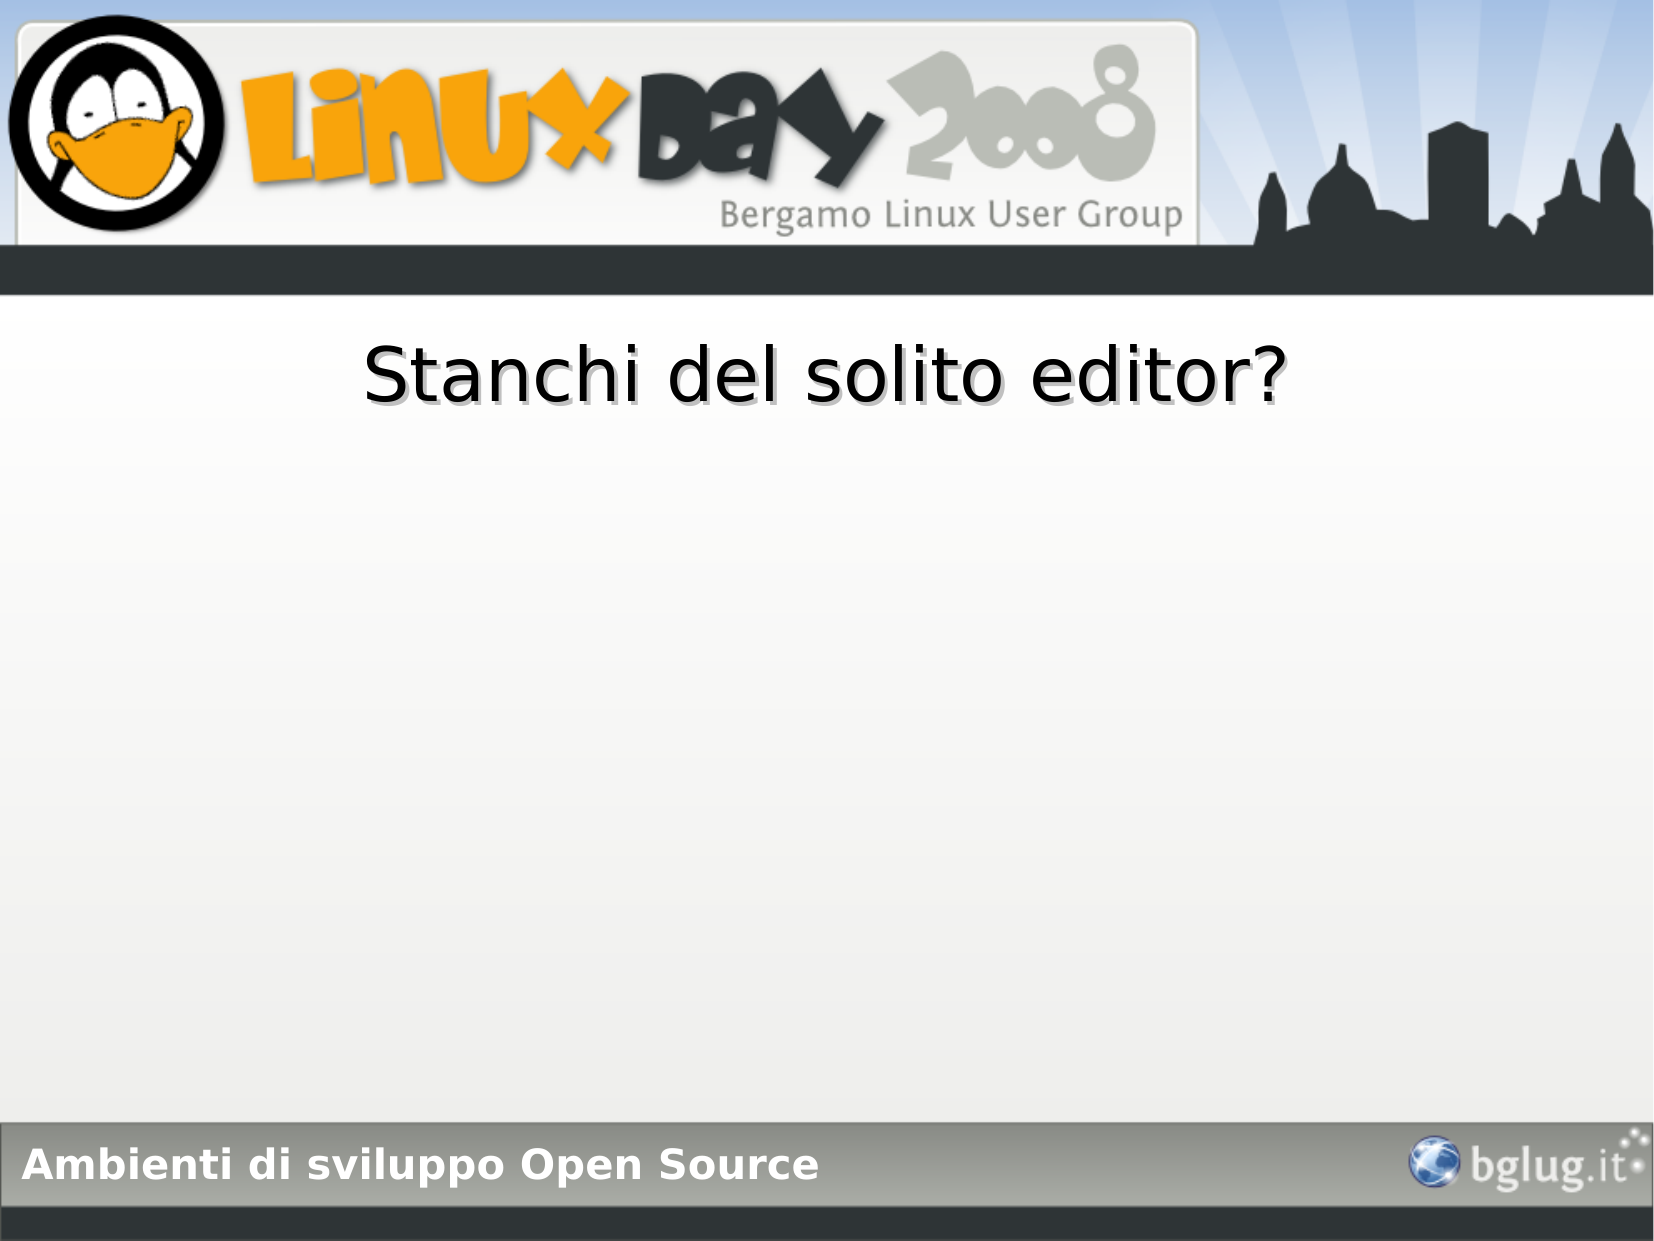

Stanchi del solito editor?
Ambienti di sviluppo Open Source